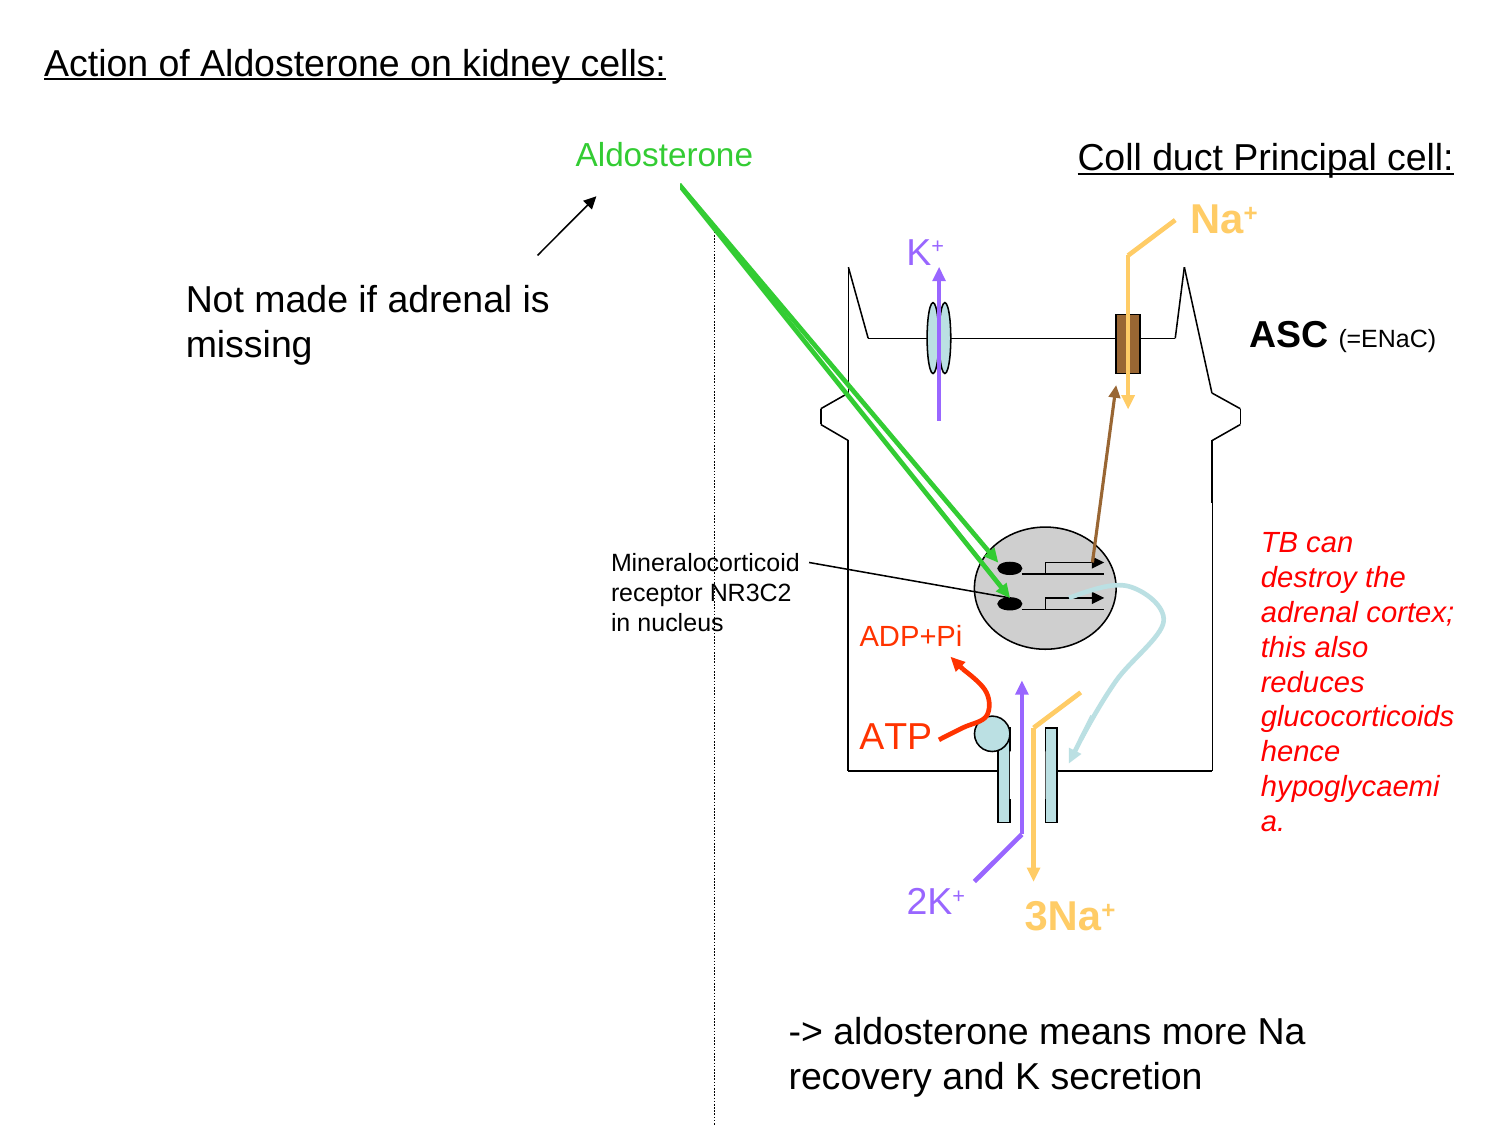

Action of Aldosterone on kidney cells:
Coll duct α-intercalated cell :
Aldosterone
Coll duct Principal cell:
H+
K+
Na+
K+
Not made if adrenal is missing
ASC (=ENaC)
H+ ATPase
More mRNA made for the H+ ATPase
H+
H2O
TB can destroy the adrenal cortex; this also reduces glucocorticoids hence hypoglycaemia.
CO2
H2CO3
HCO3-
Mineralocorticoid receptor NR3C2 in nucleus
ca
ADP+Pi
Cl-
ATP
2K+
3Na+
These type A cells throw H+ out of the body -> body gets less acid
-> aldosterone means more Na recovery and K secretion